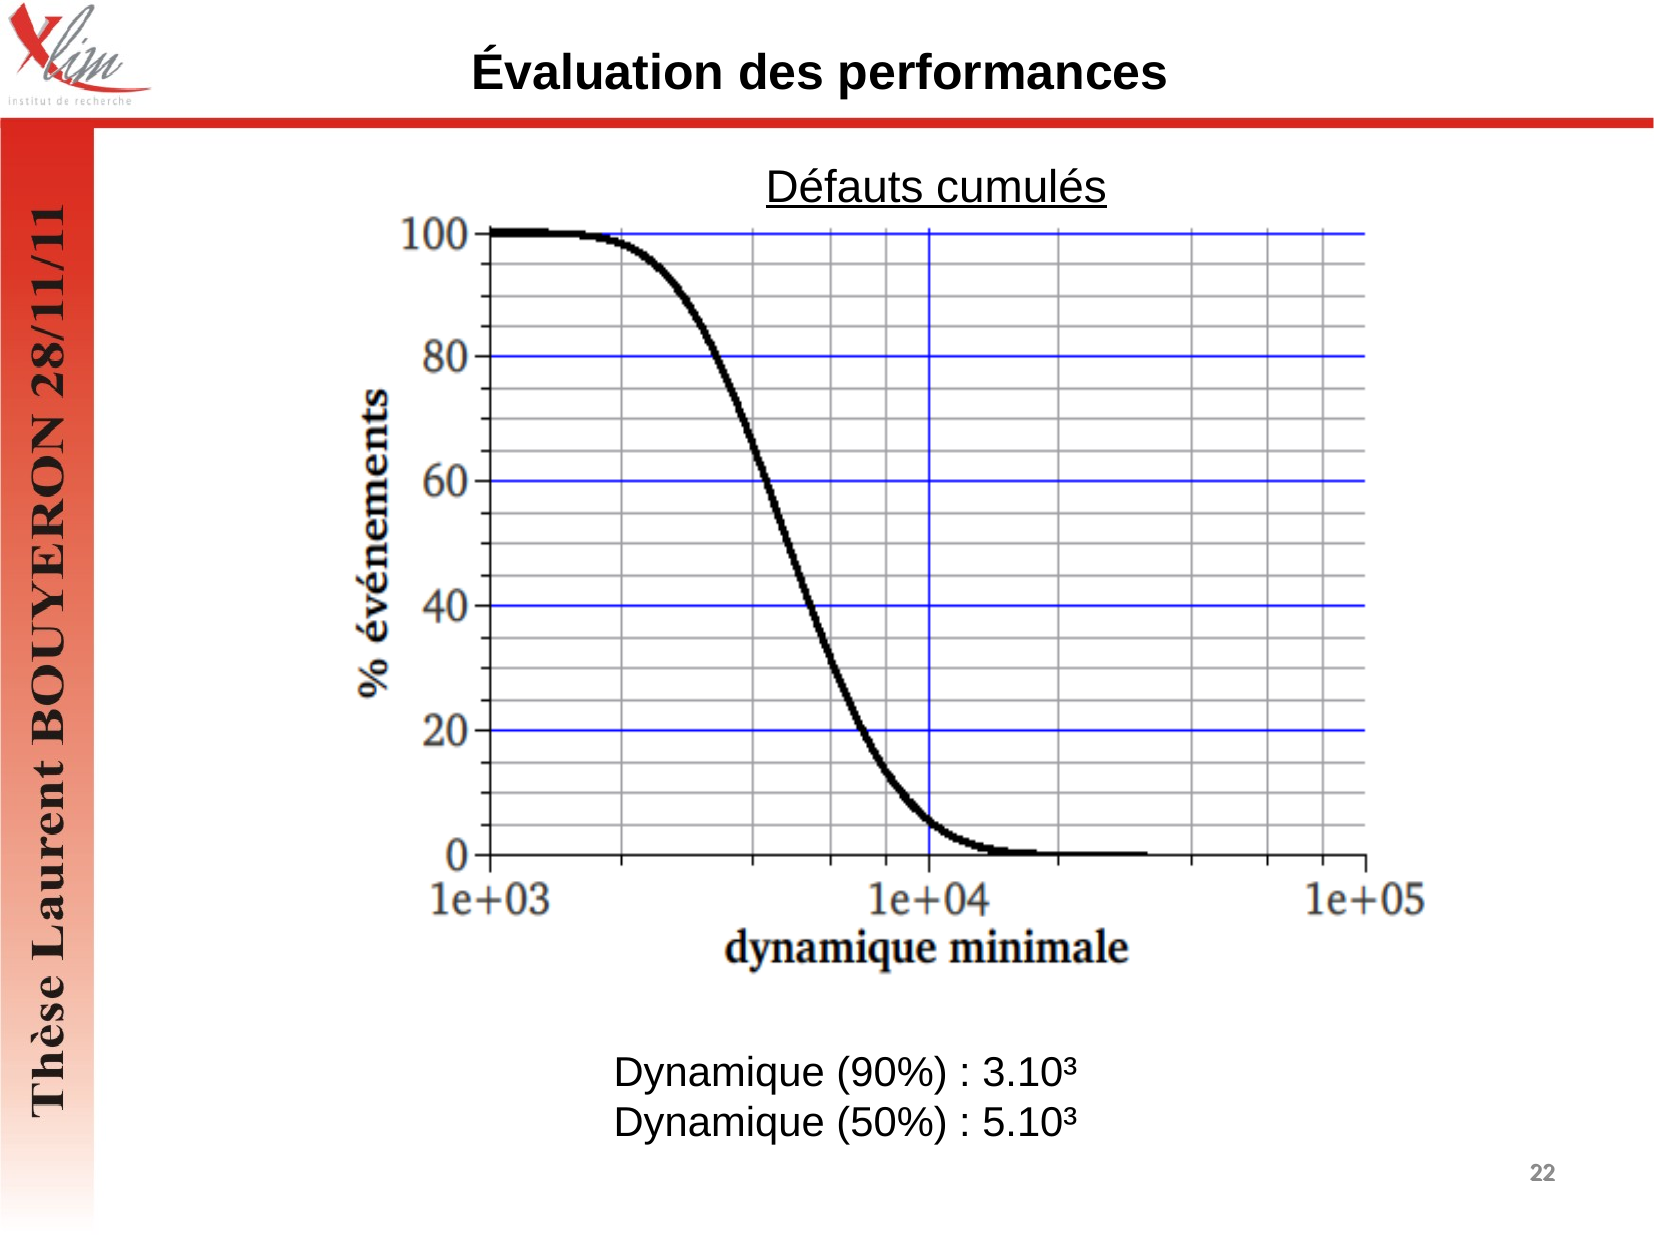

Évaluation des performances
Défauts cumulés
Dynamique (90%) : 3.10³
Dynamique (50%) : 5.10³
22